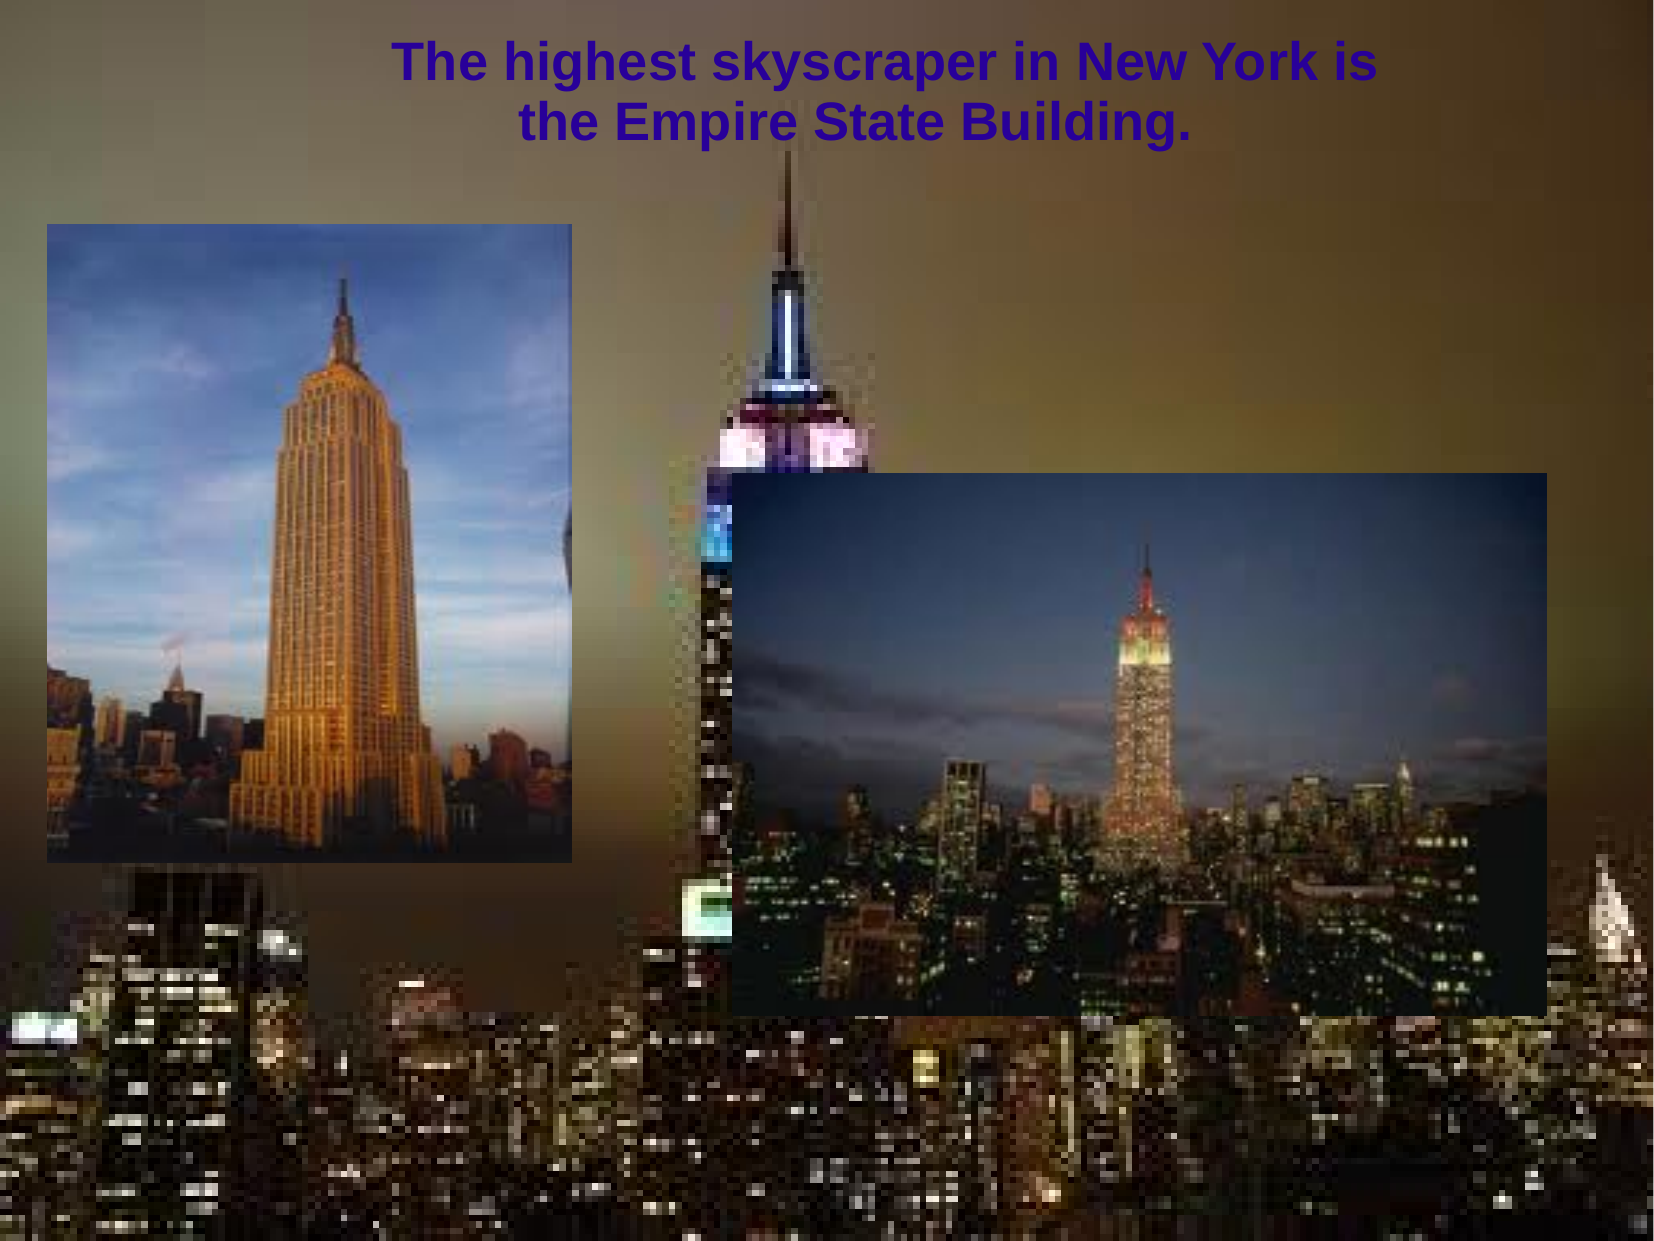

The highest skyscraper in New York is the Empire State Building.